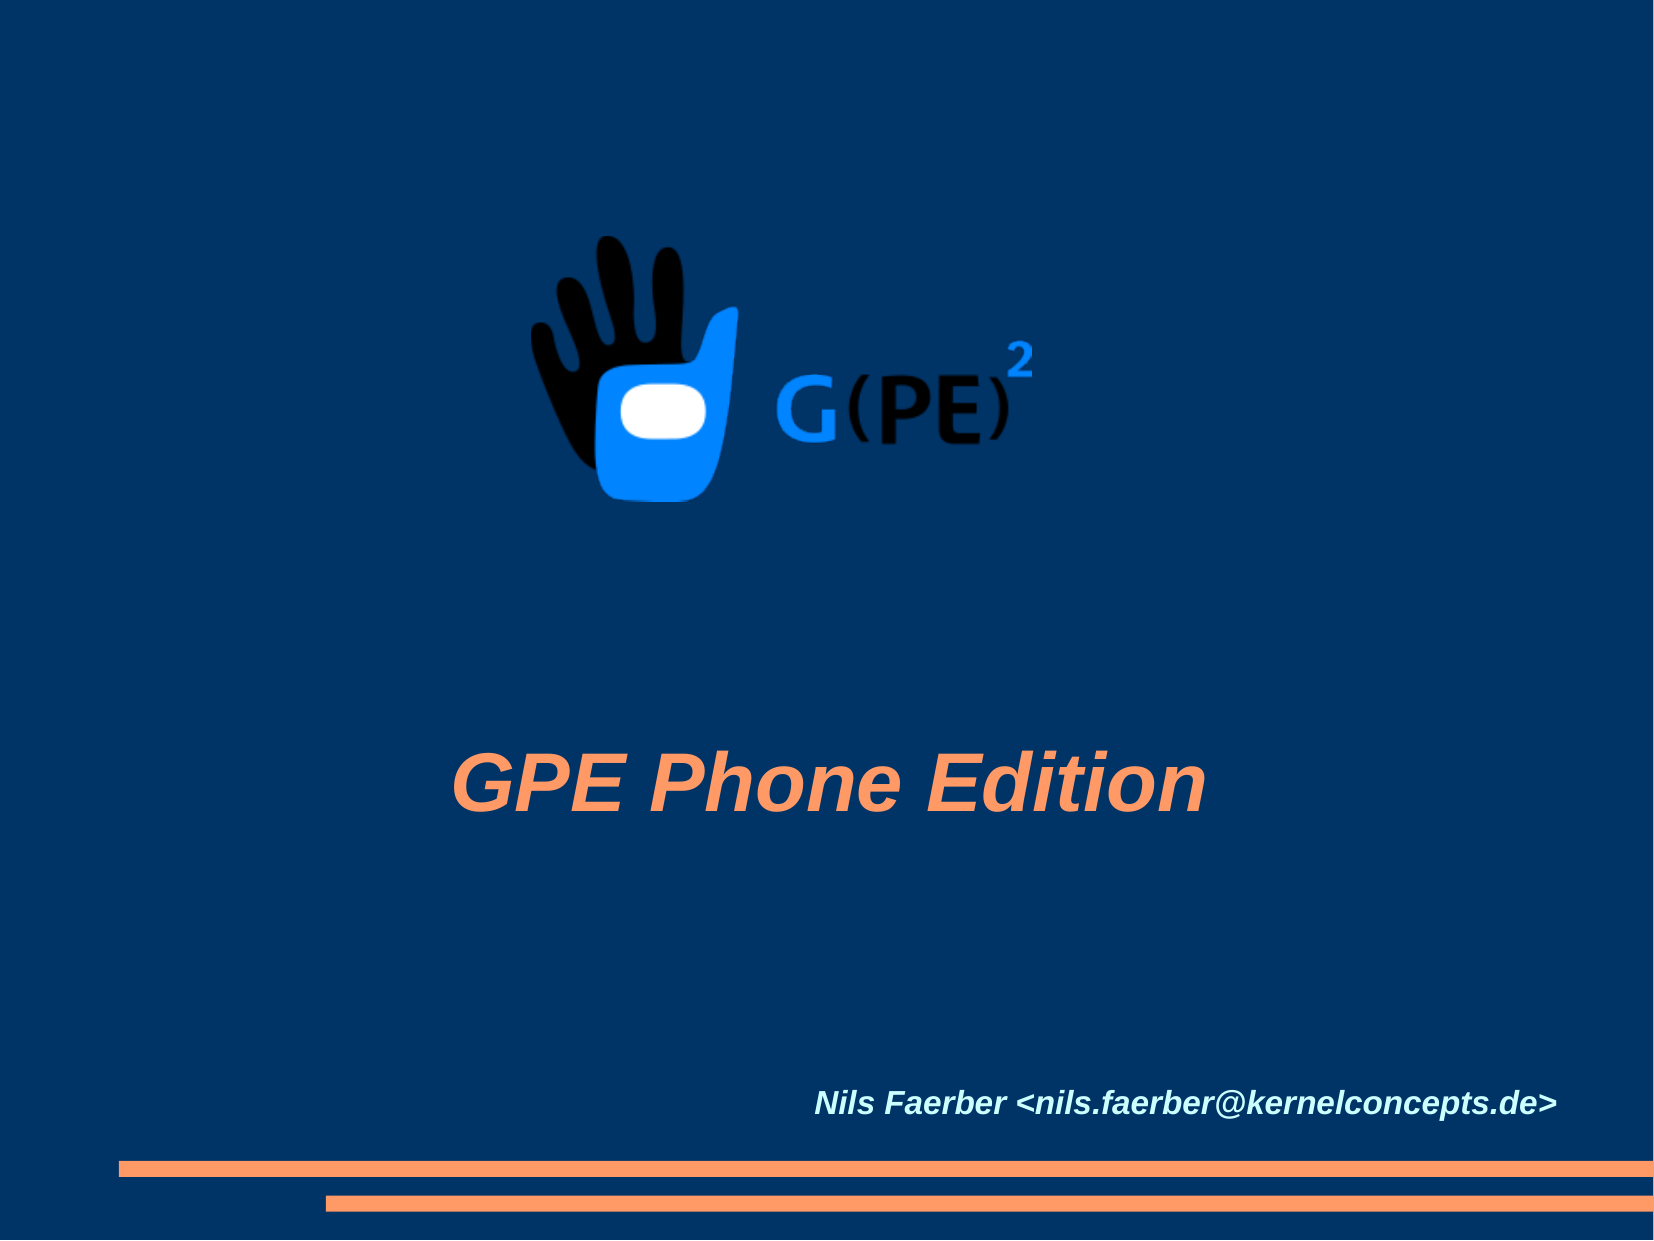

# GPE Phone Edition
Nils Faerber <nils.faerber@kernelconcepts.de>